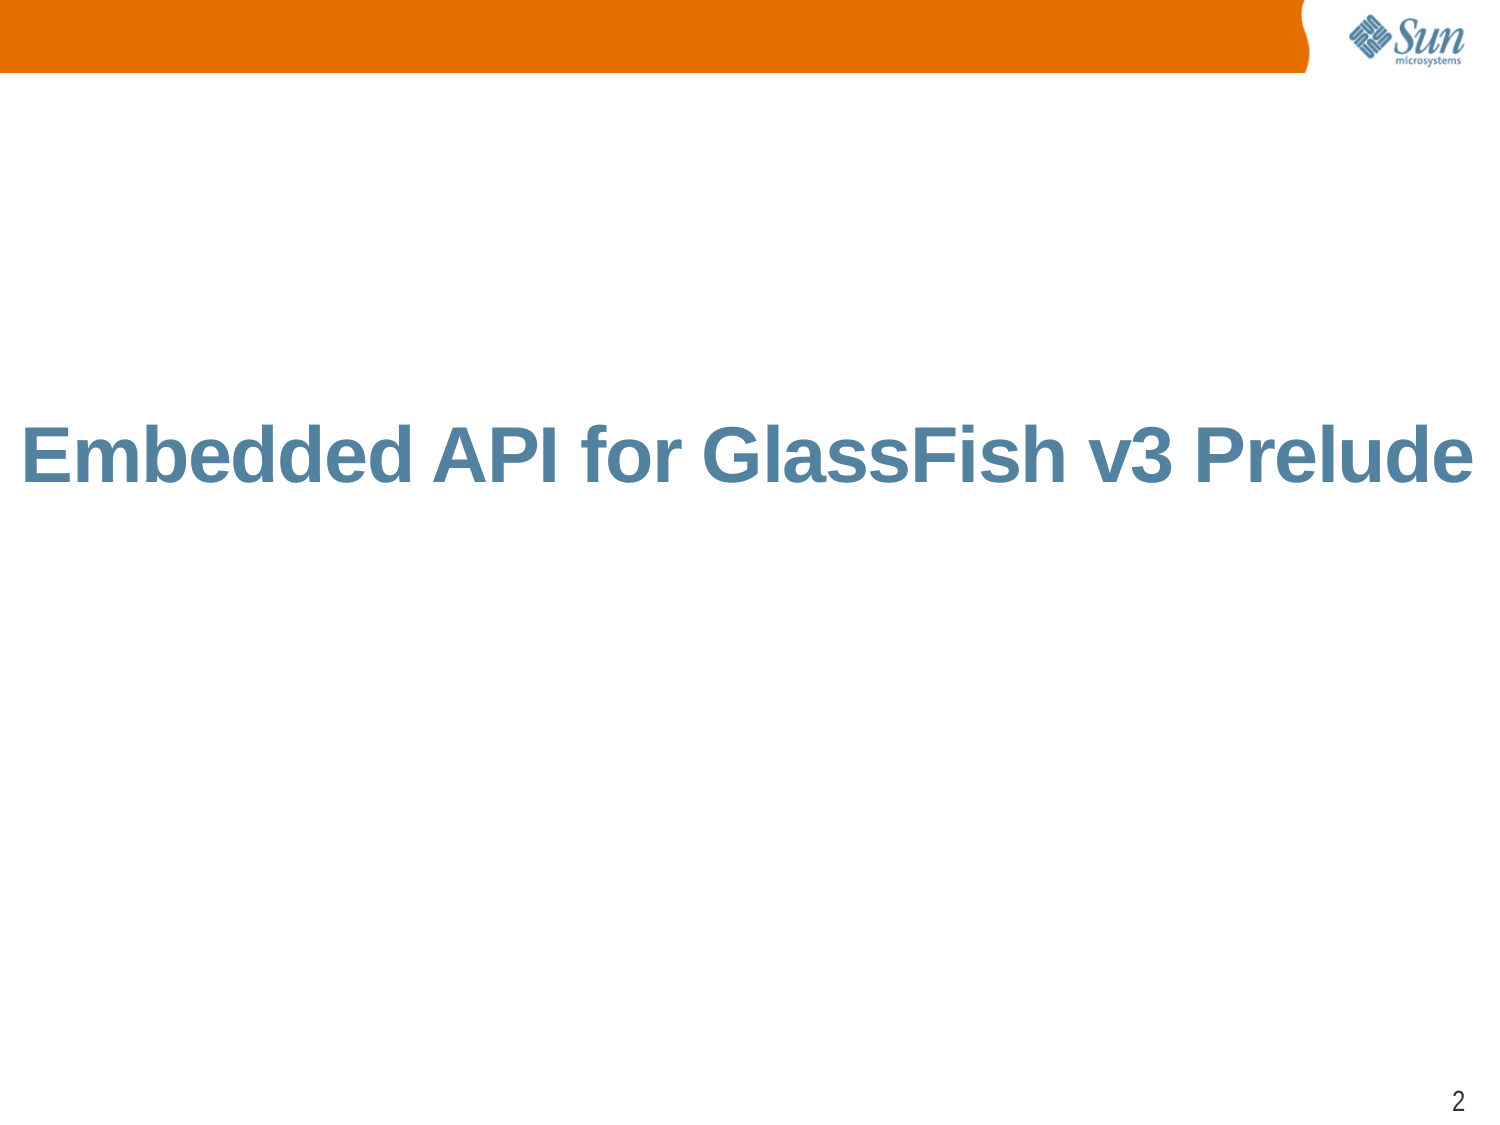

# Embedded API for GlassFish v3 Prelude